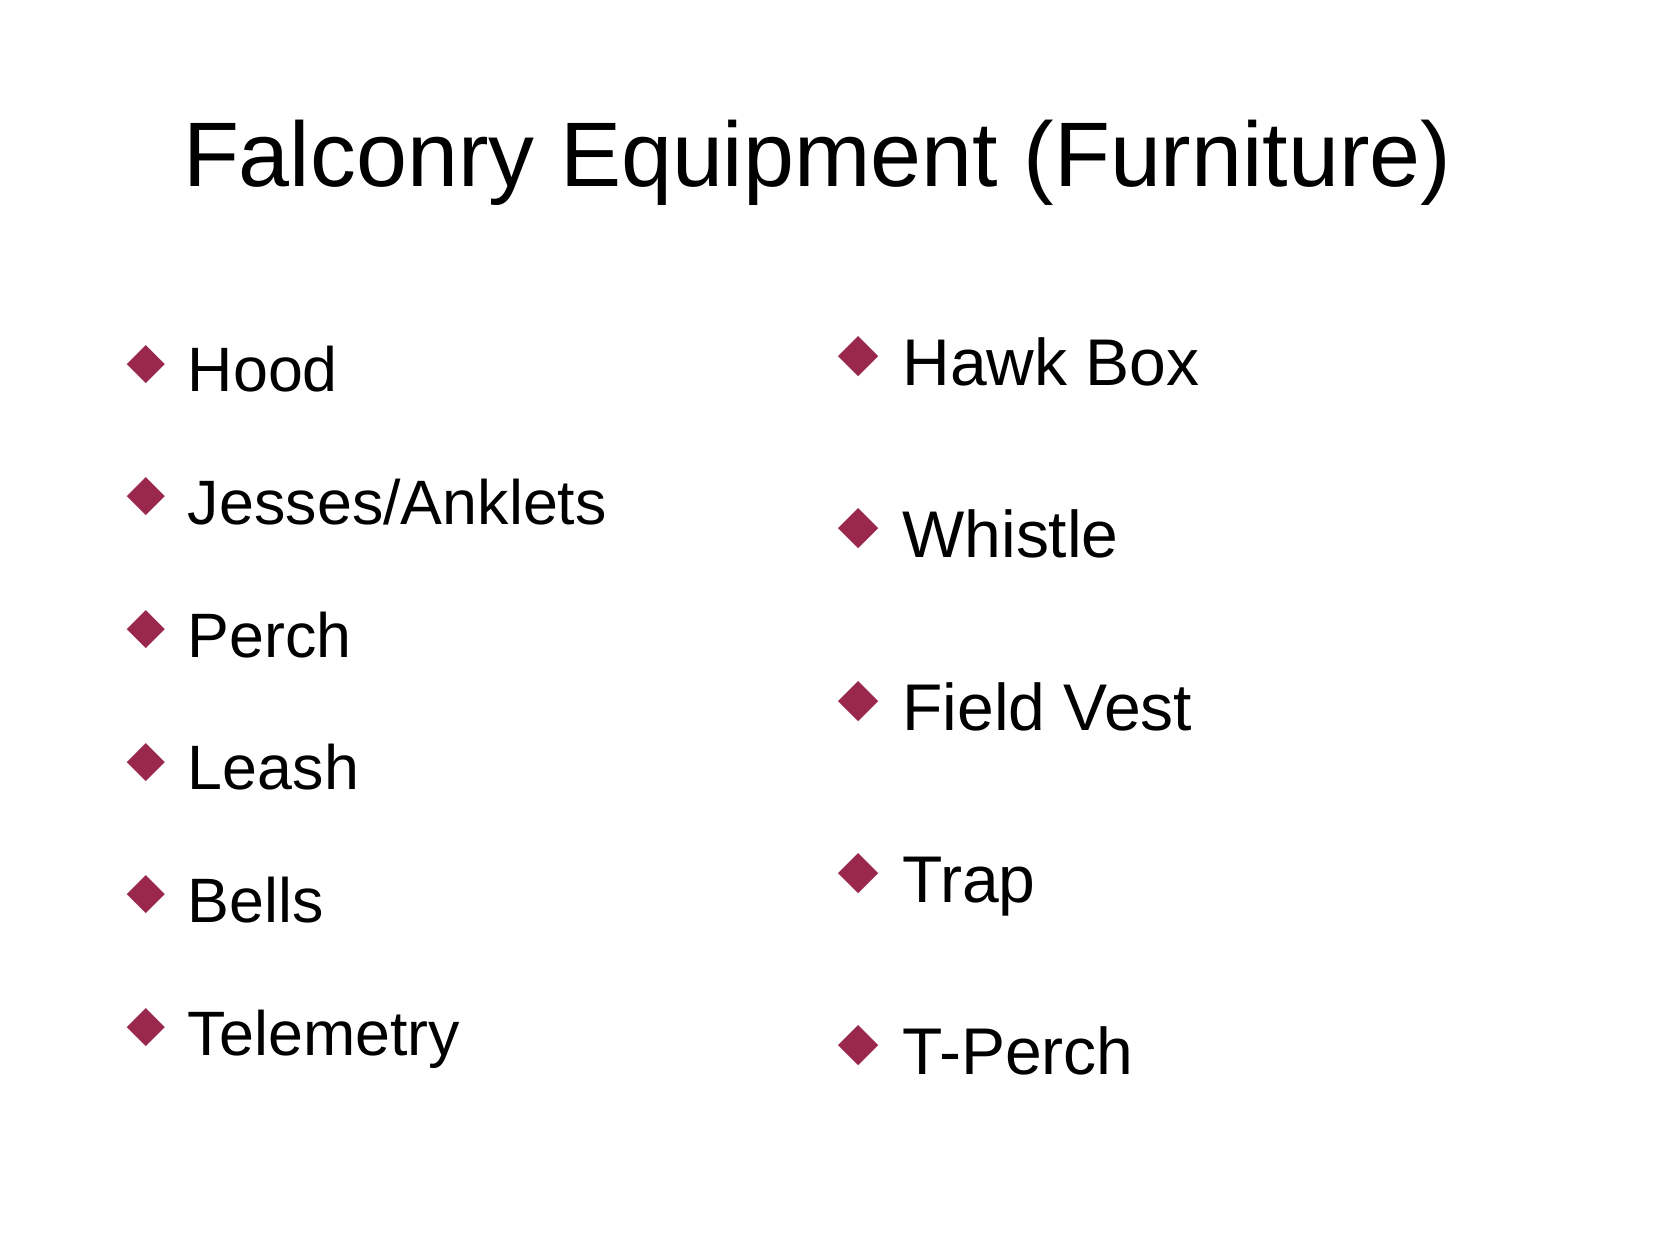

# Falconry Equipment (Furniture)‏
Hawk Box
Whistle
Field Vest
Trap
T-Perch
Hood
Jesses/Anklets
Perch
Leash
Bells
Telemetry